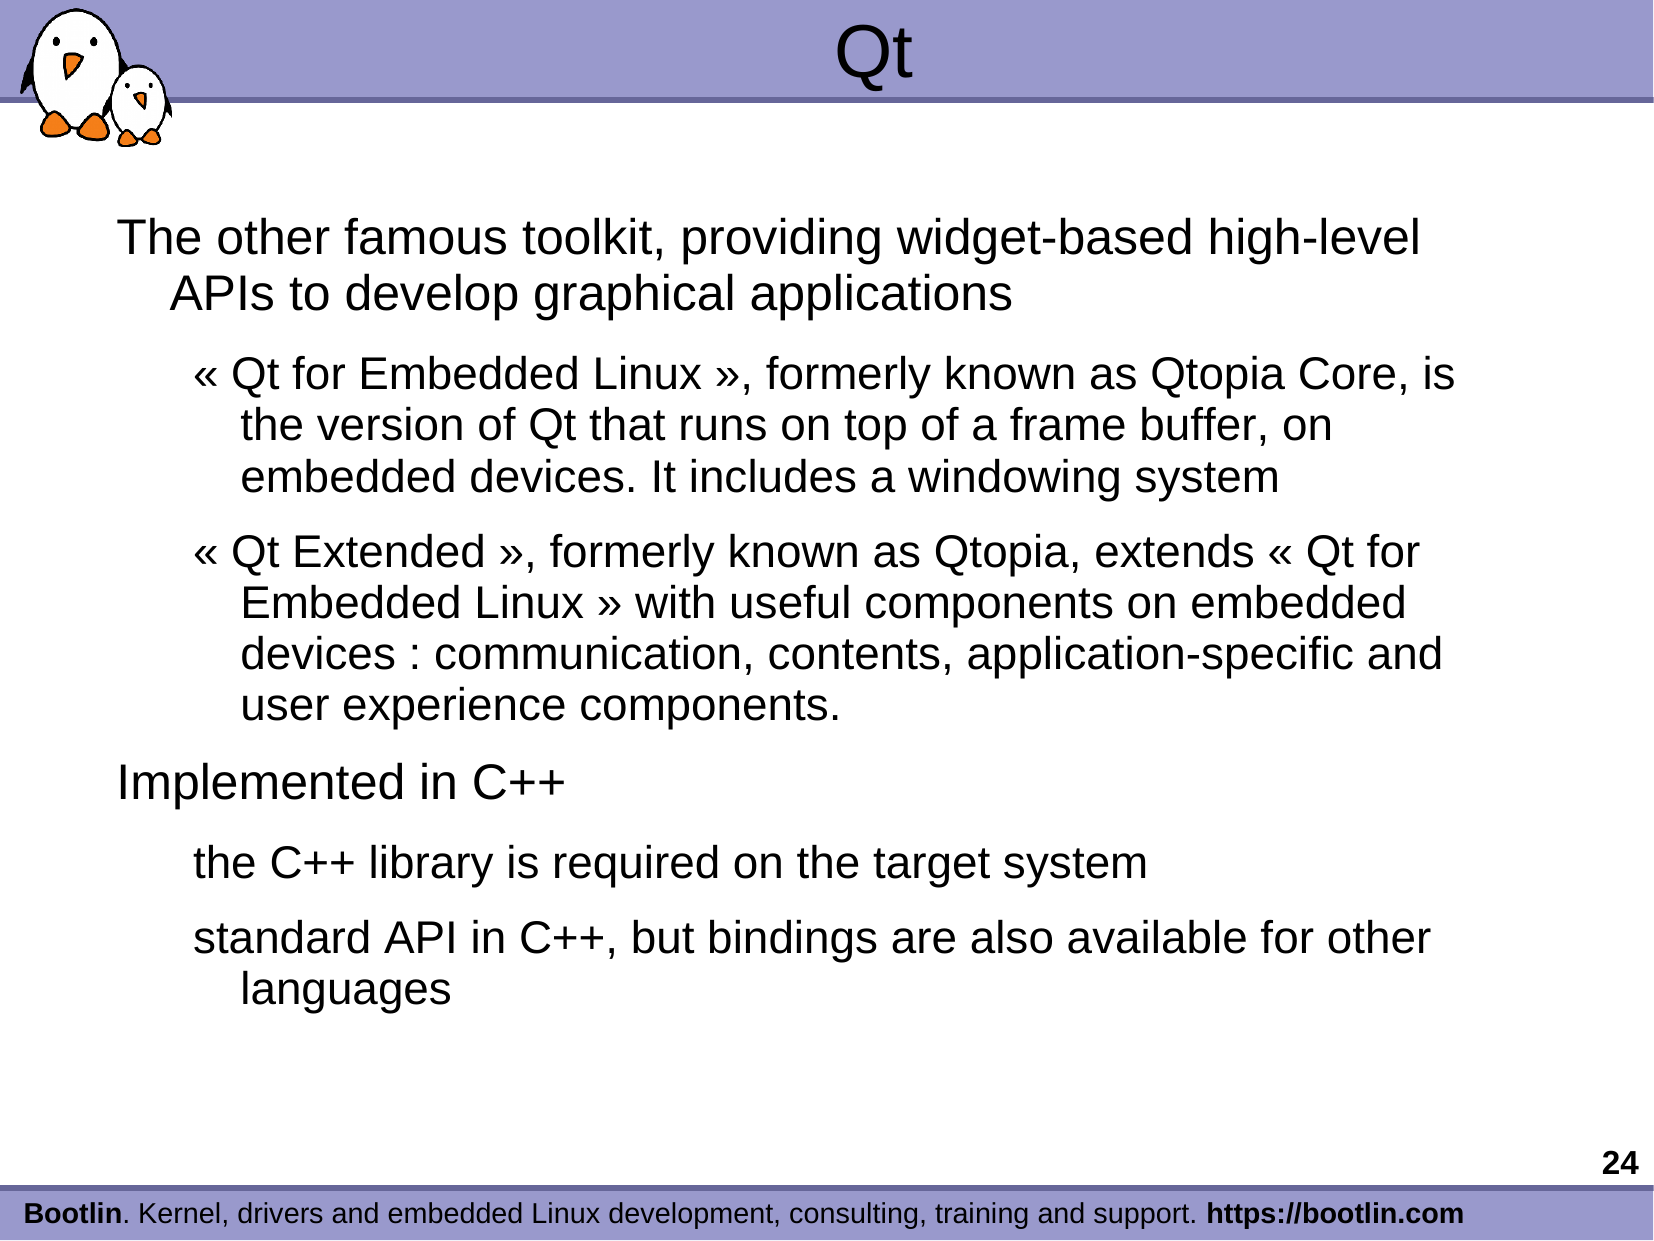

# Qt
The other famous toolkit, providing widget-based high-level APIs to develop graphical applications
« Qt for Embedded Linux », formerly known as Qtopia Core, is the version of Qt that runs on top of a frame buffer, on embedded devices. It includes a windowing system
« Qt Extended », formerly known as Qtopia, extends « Qt for Embedded Linux » with useful components on embedded devices : communication, contents, application-specific and user experience components.
Implemented in C++
the C++ library is required on the target system
standard API in C++, but bindings are also available for other languages